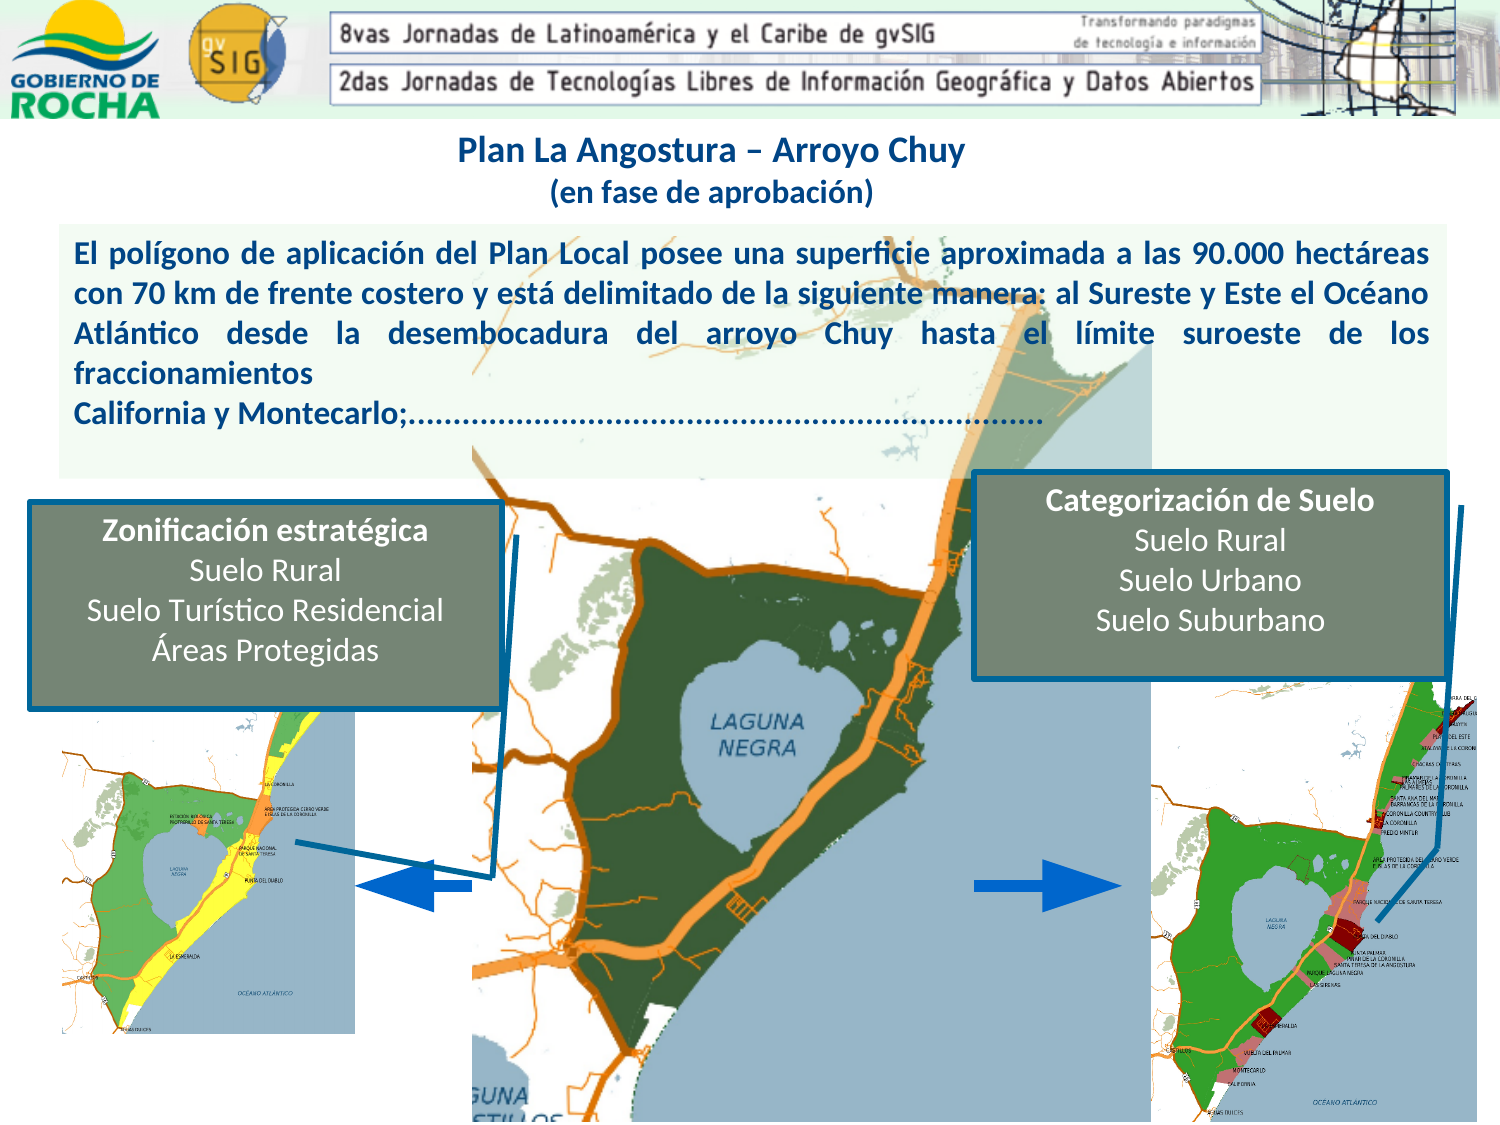

Plan La Angostura – Arroyo Chuy
(en fase de aprobación)
El polígono de aplicación del Plan Local posee una superficie aproximada a las 90.000 hectáreas con 70 km de frente costero y está delimitado de la siguiente manera: al Sureste y Este el Océano Atlántico desde la desembocadura del arroyo Chuy hasta el límite suroeste de los fraccionamientos
California y Montecarlo;.......................................................................
Categorización de Suelo
Suelo Rural
Suelo Urbano
Suelo Suburbano
Zonificación estratégica
Suelo Rural
Suelo Turístico Residencial
Áreas Protegidas